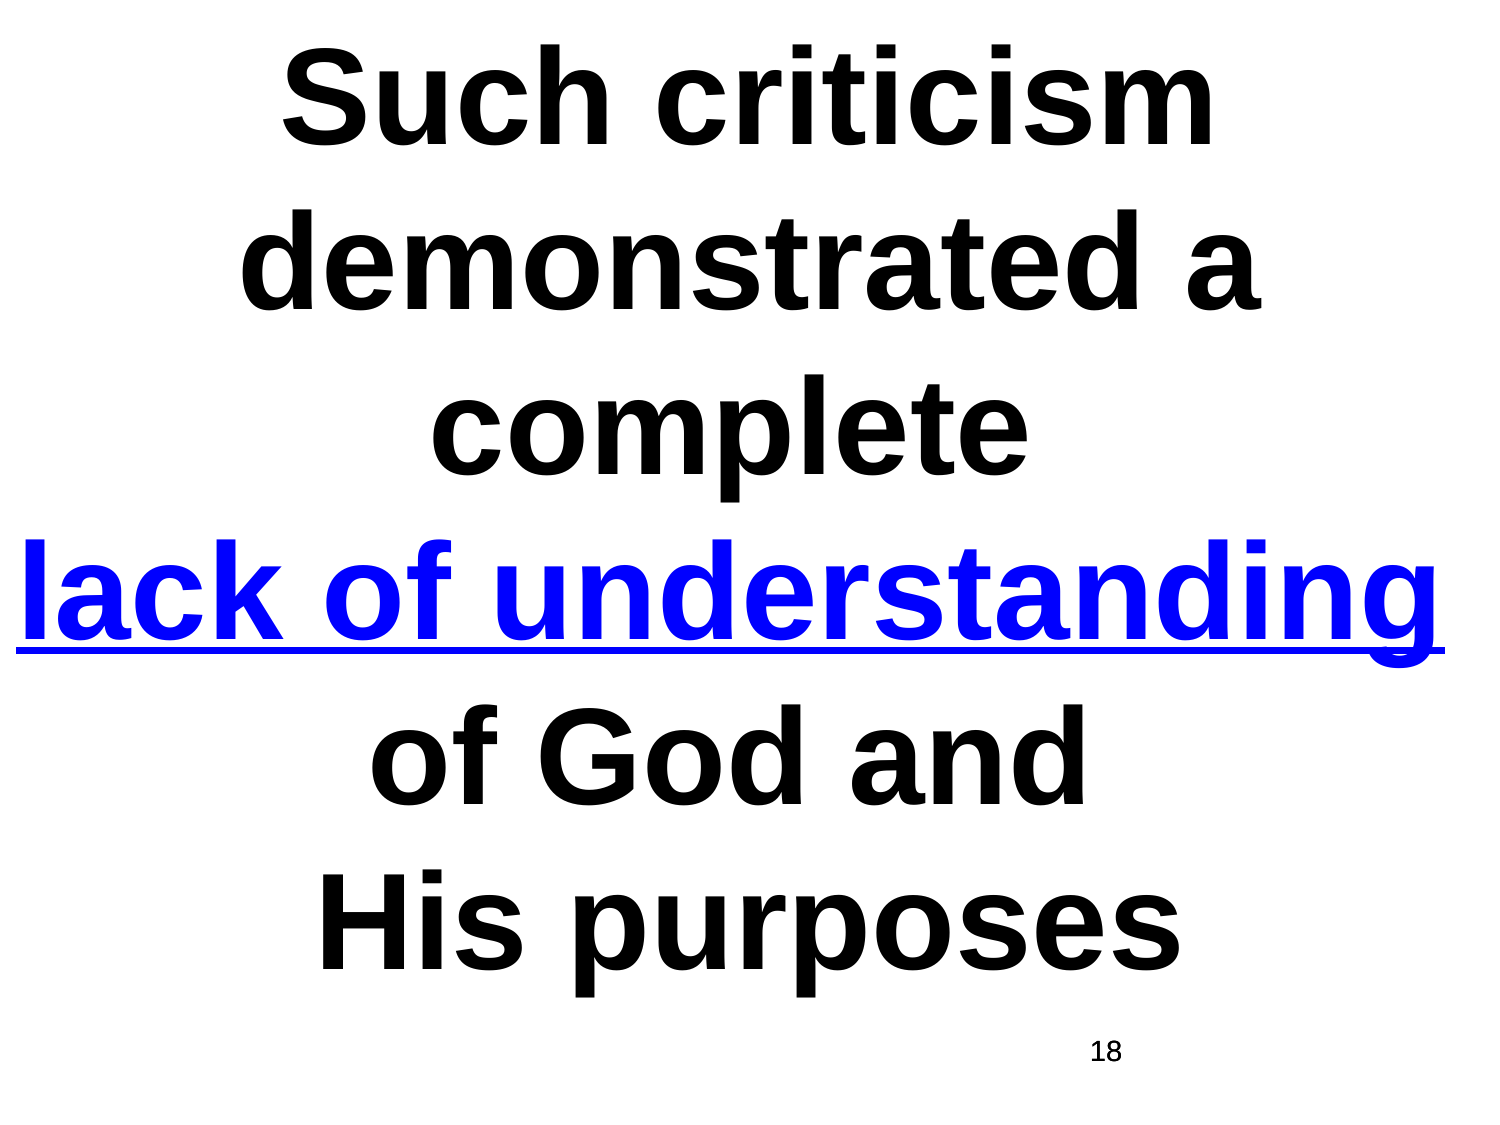

Such criticism demonstrated a complete
lack of understanding
of God and
His purposes
18